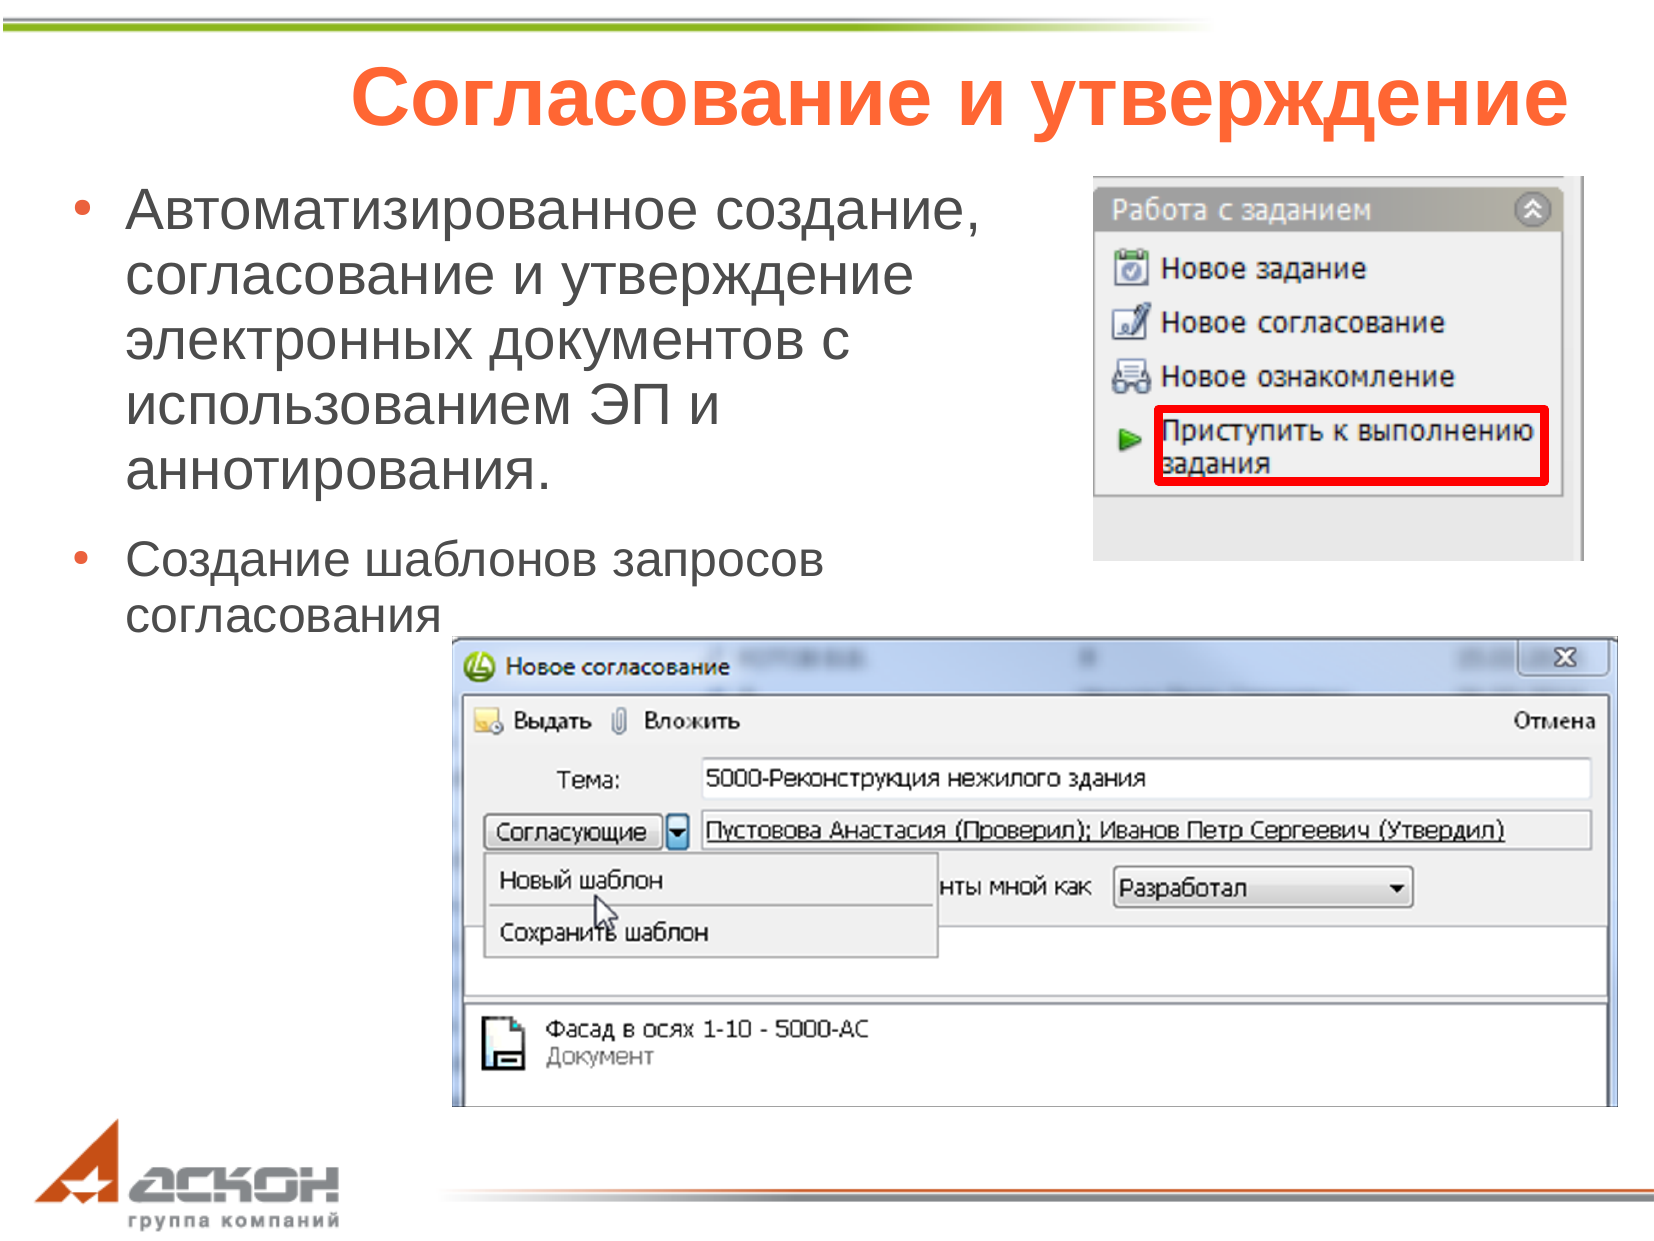

# Согласование и утверждение
Автоматизированное создание, согласование и утверждение электронных документов с использованием ЭП и аннотирования.
Создание шаблонов запросов согласования